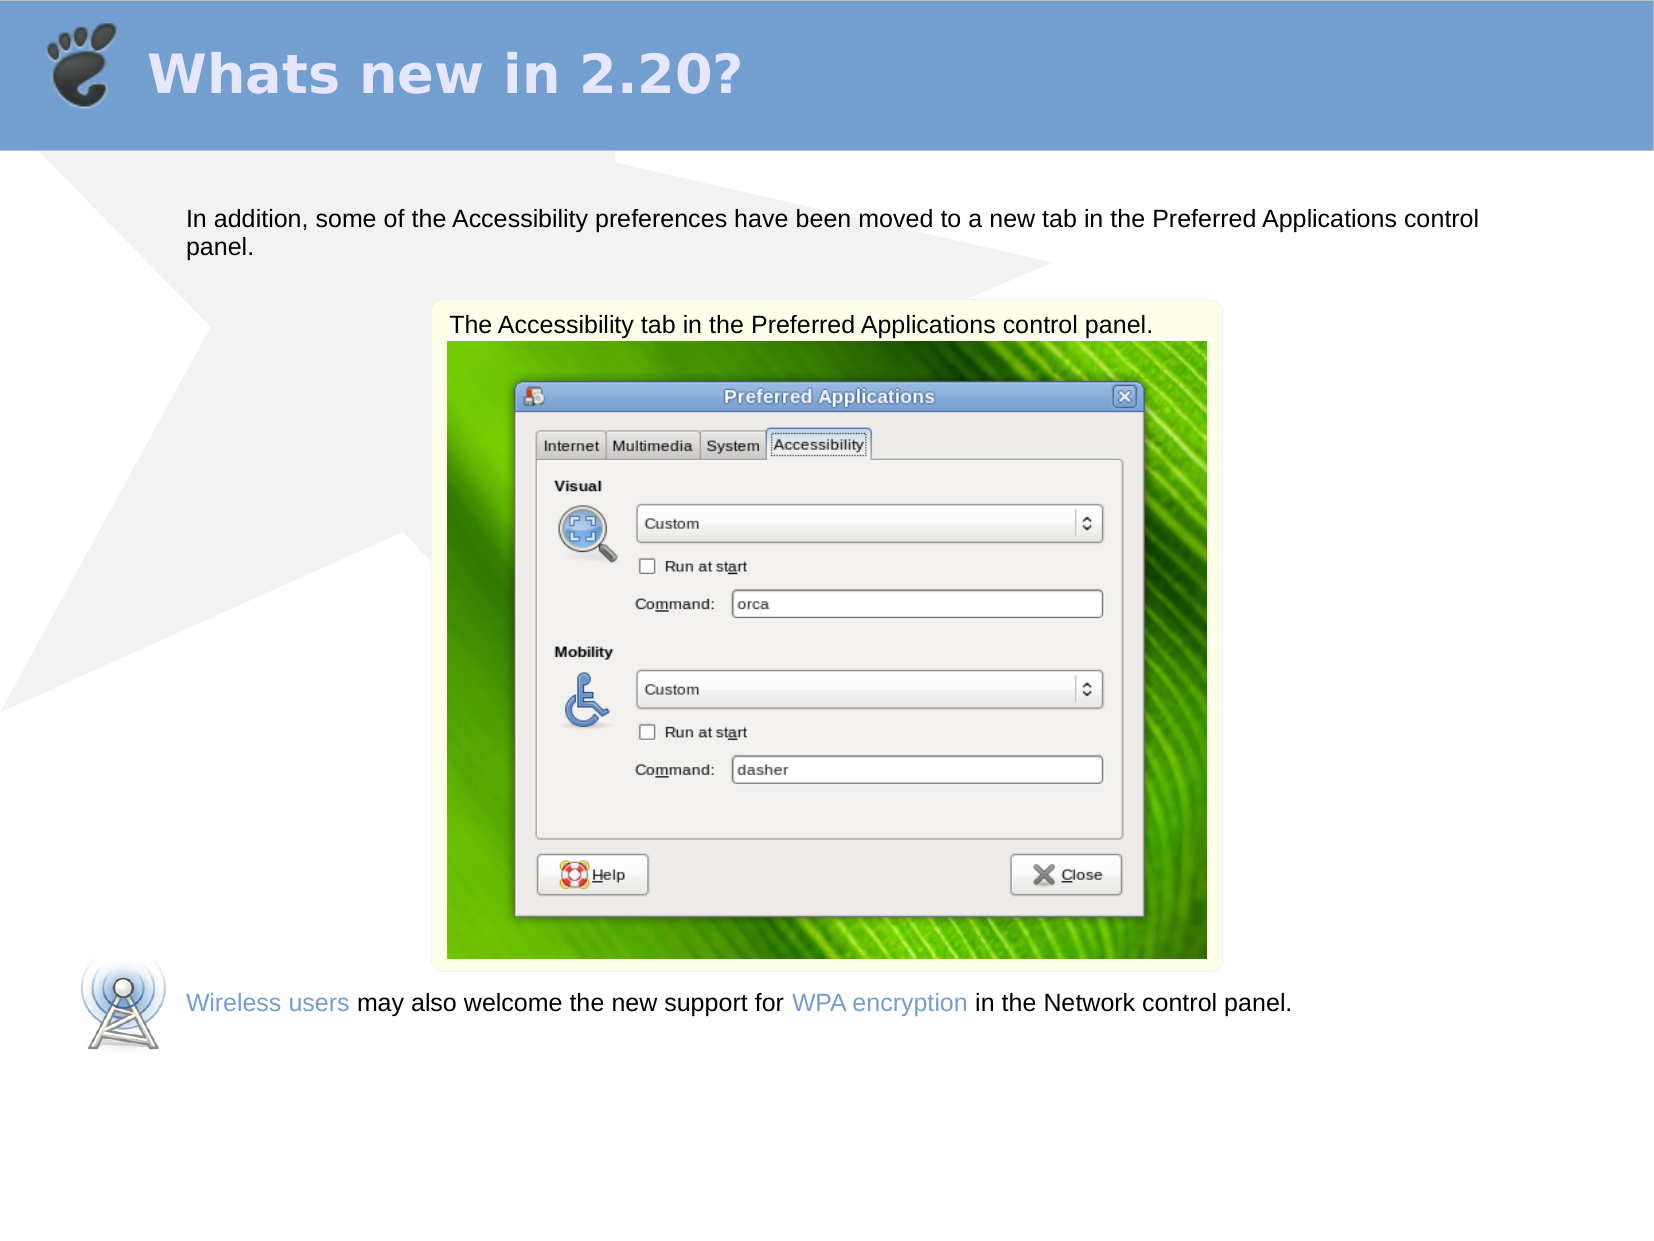

Whats new in 2.20?
#
In addition, some of the Accessibility preferences have been moved to a new tab in the Preferred Applications control panel.
Wireless users may also welcome the new support for WPA encryption in the Network control panel.
The Accessibility tab in the Preferred Applications control panel.